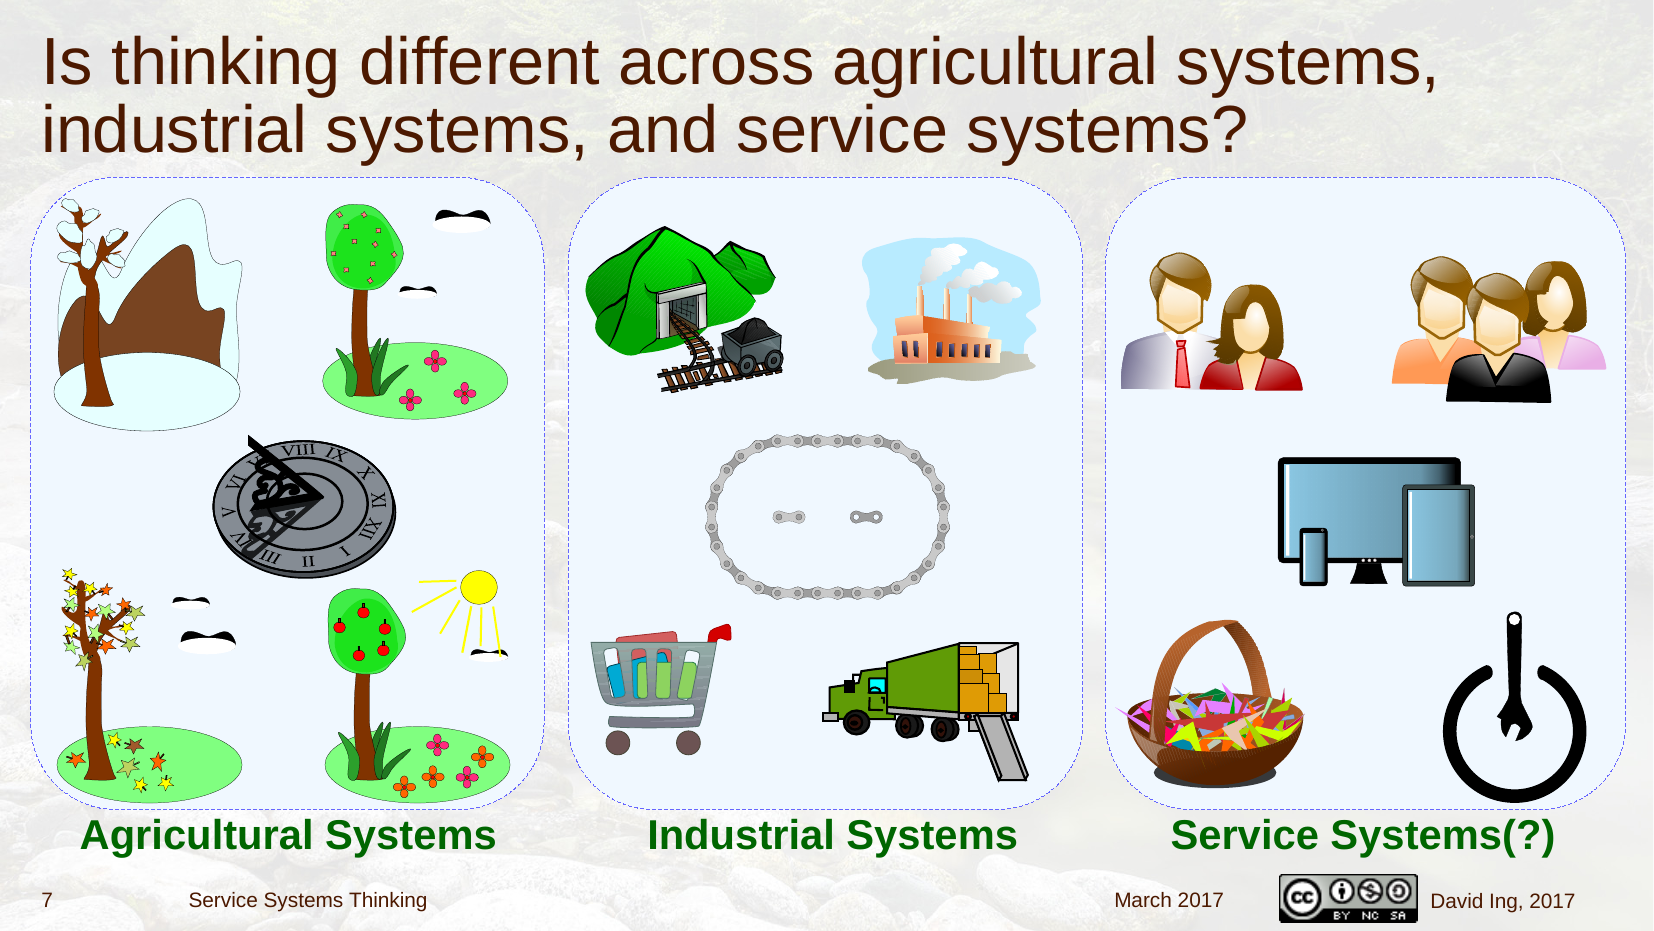

# Is thinking different across agricultural systems, industrial systems, and service systems?
Agricultural Systems
Industrial Systems
Service Systems(?)
Service Systems Thinking
March 2017
7